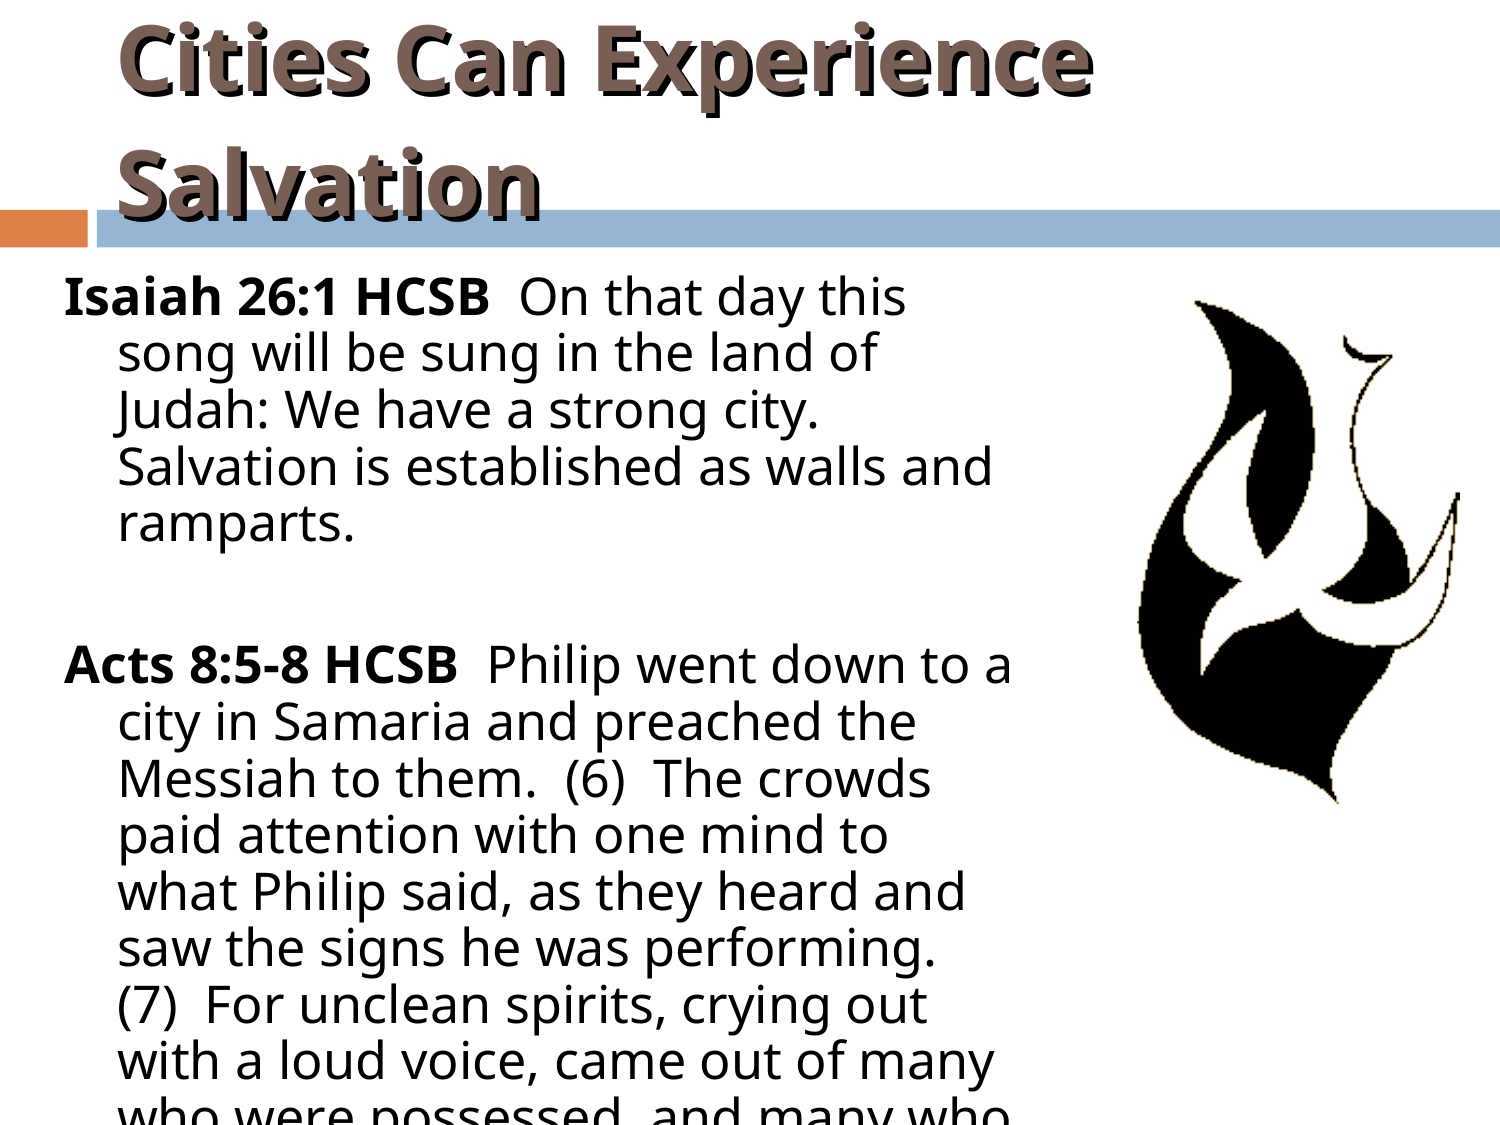

# Cities Can Experience Salvation
Isaiah 26:1 HCSB On that day this song will be sung in the land of Judah: We have a strong city. Salvation is established as walls and ramparts.
Acts 8:5-8 HCSB Philip went down to a city in Samaria and preached the Messiah to them. (6) The crowds paid attention with one mind to what Philip said, as they heard and saw the signs he was performing. (7) For unclean spirits, crying out with a loud voice, came out of many who were possessed, and many who were paralyzed and lame were healed. (8) So there was great joy in that city.